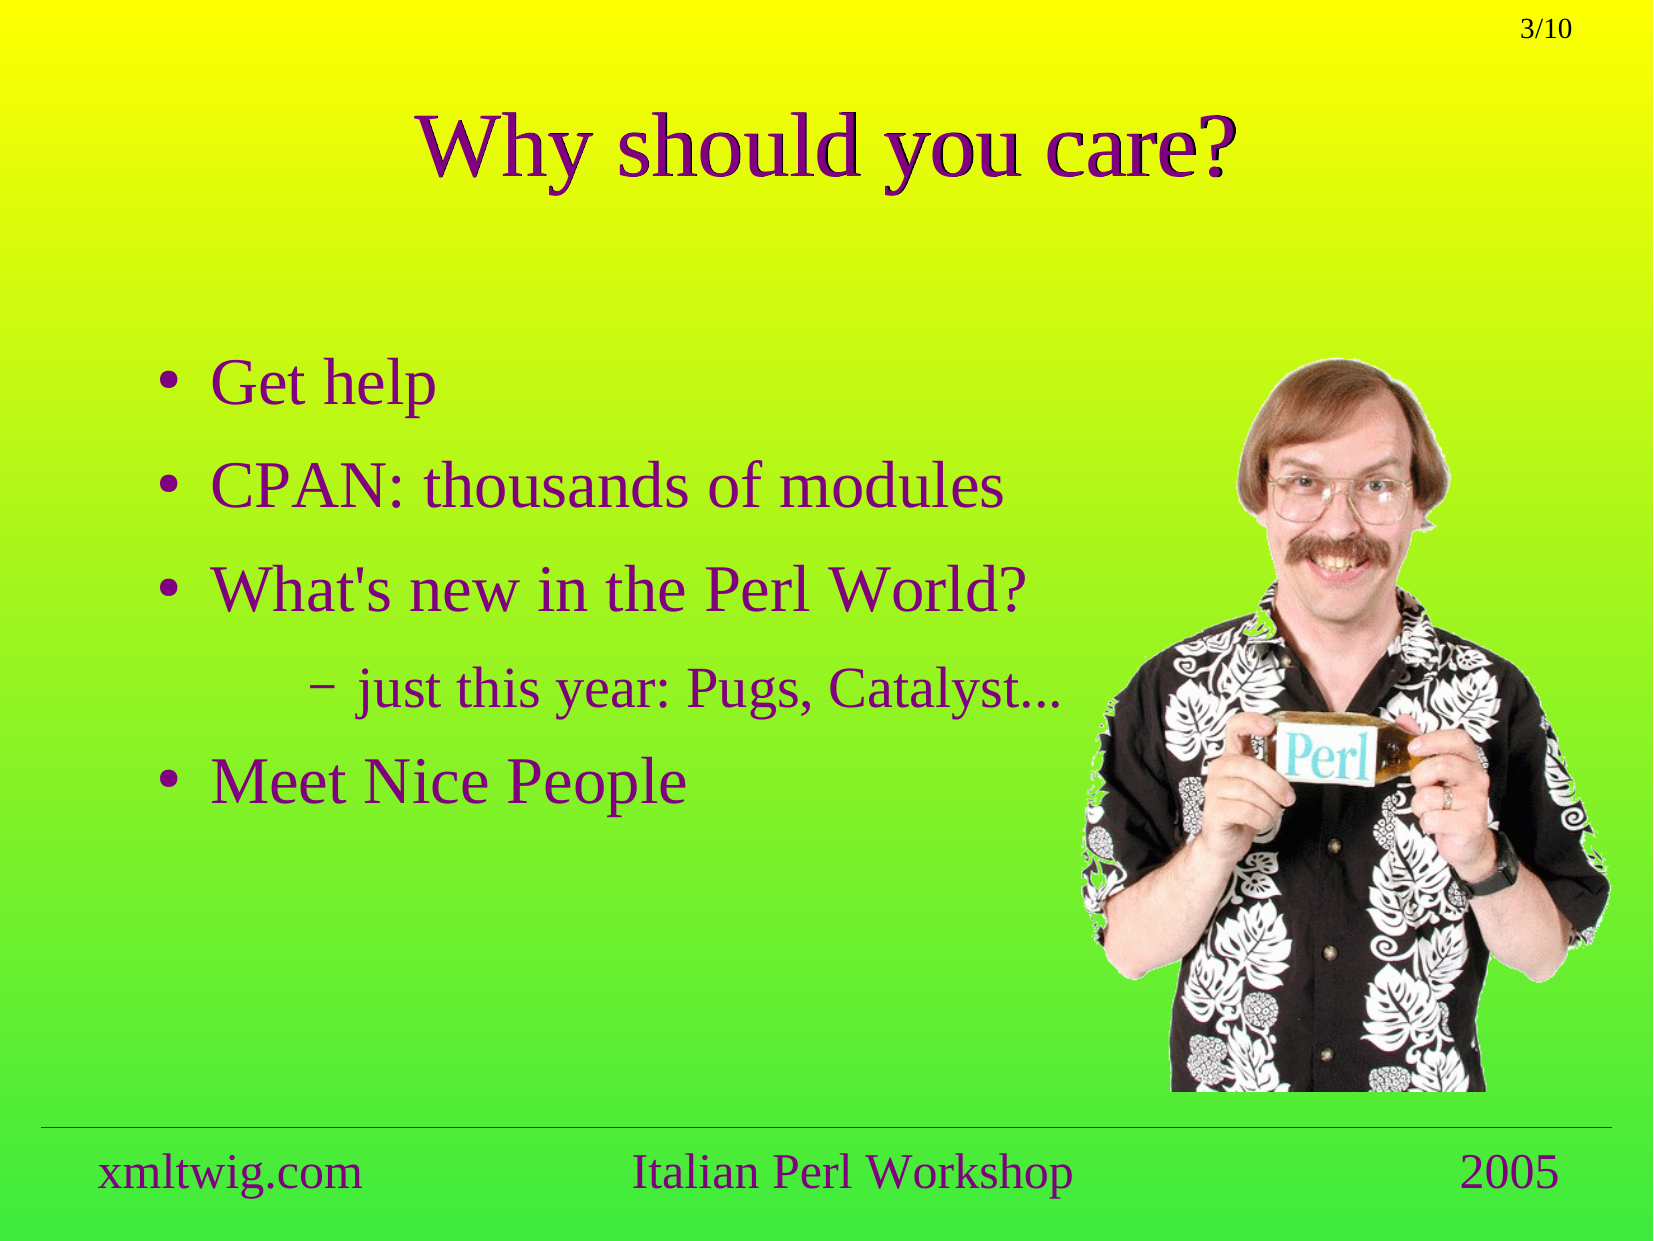

# Why should you care?
Get help
CPAN: thousands of modules
What's new in the Perl World?
just this year: Pugs, Catalyst...
Meet Nice People